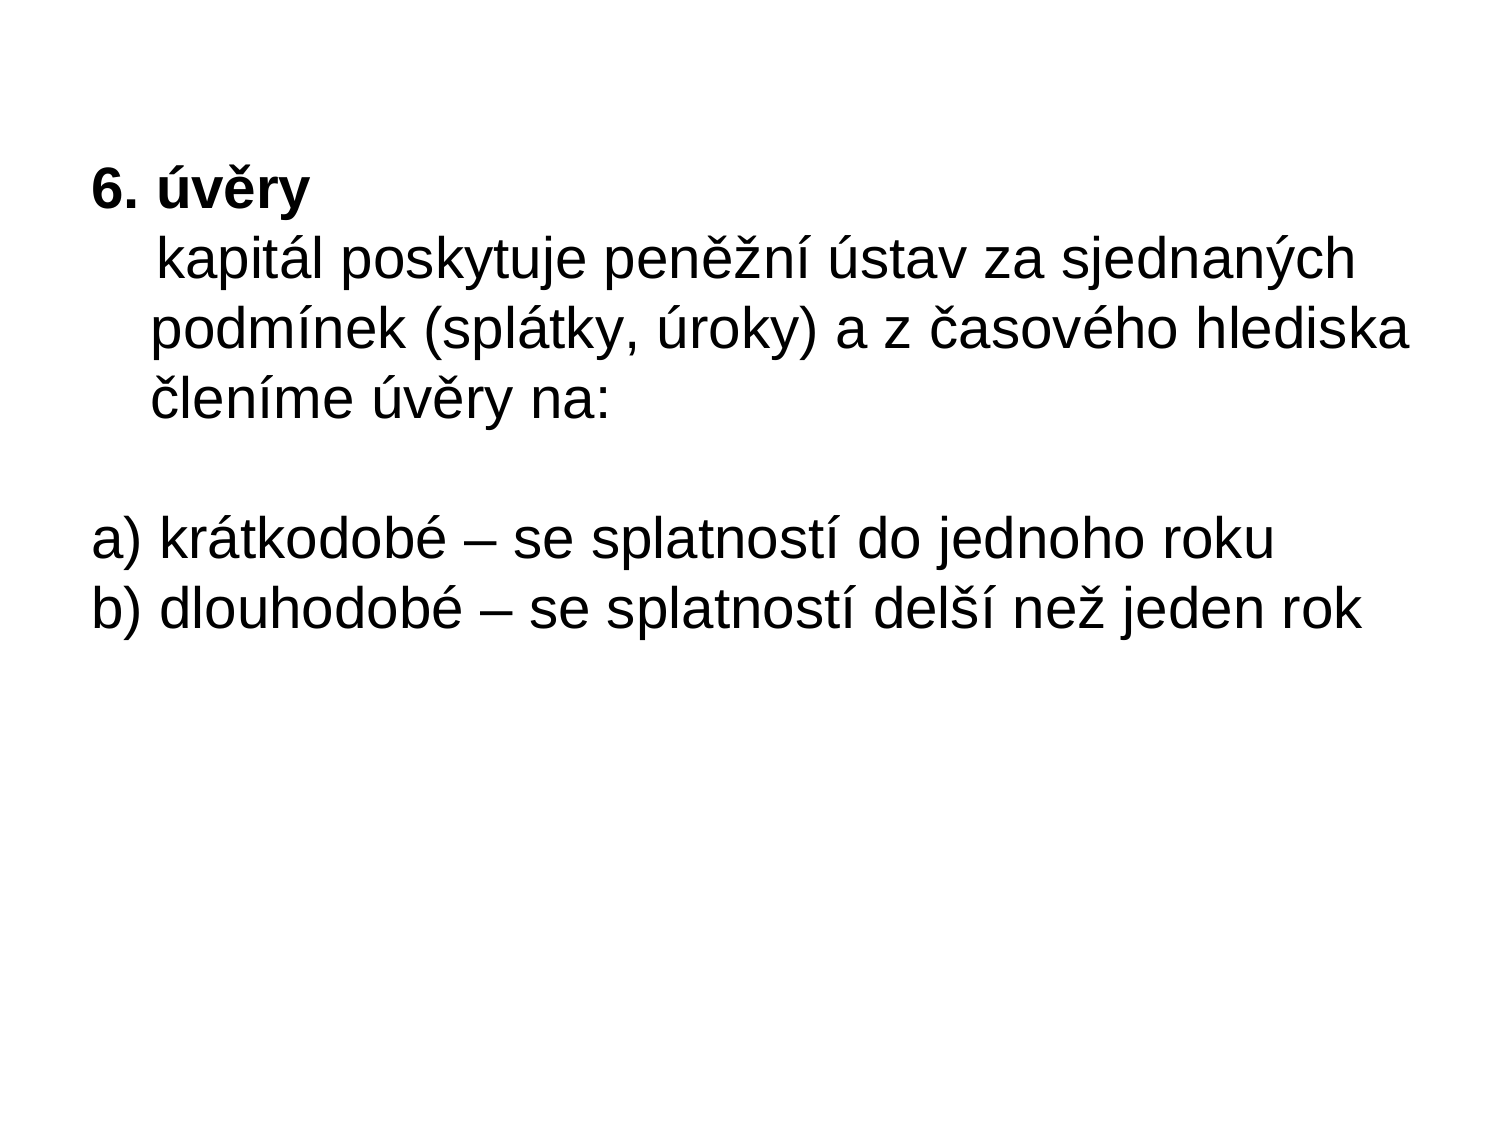

6. úvěry
 kapitál poskytuje peněžní ústav za sjednaných podmínek (splátky, úroky) a z časového hlediska členíme úvěry na:
a) krátkodobé – se splatností do jednoho roku
b) dlouhodobé – se splatností delší než jeden rok